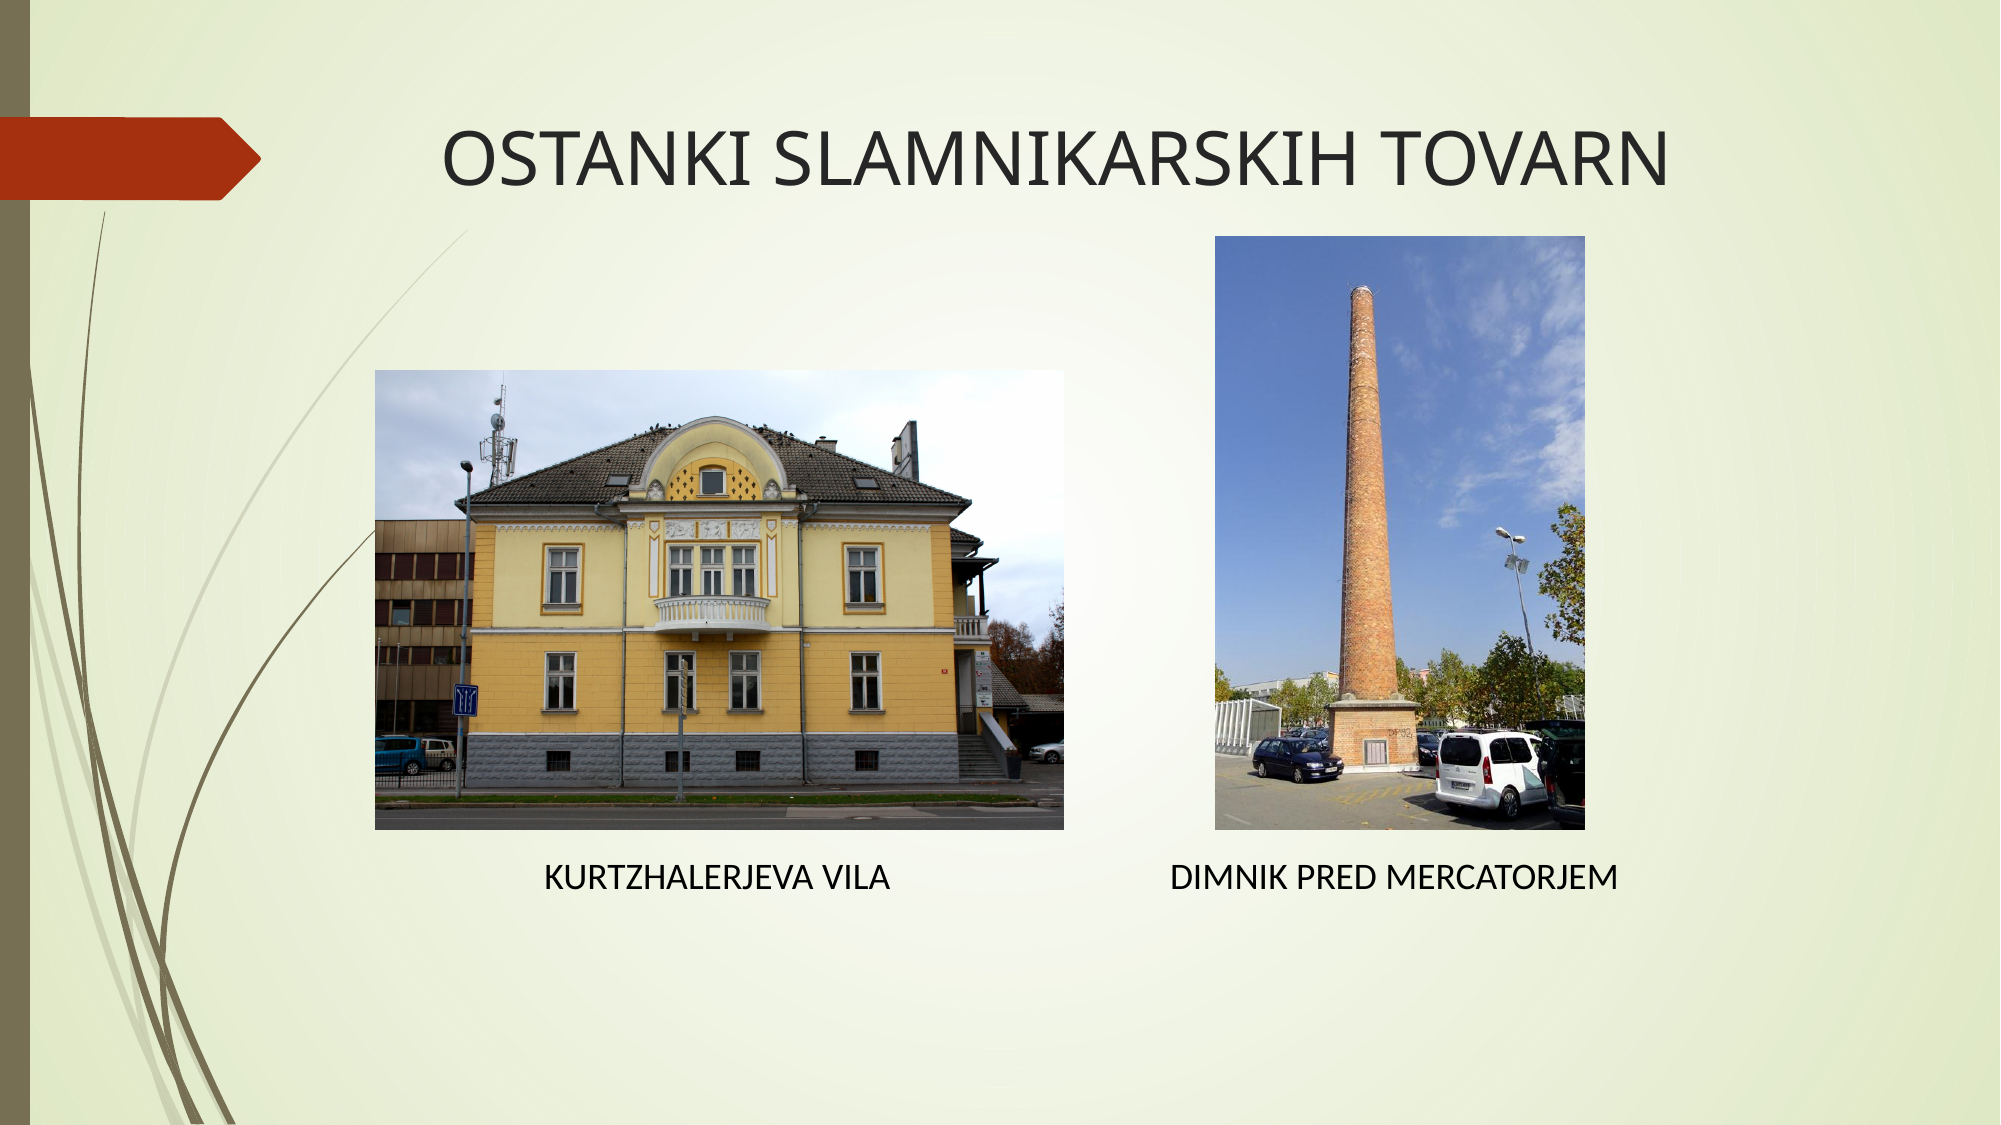

# OSTANKI SLAMNIKARSKIH TOVARN
KURTZHALERJEVA VILA DIMNIK PRED MERCATORJEM